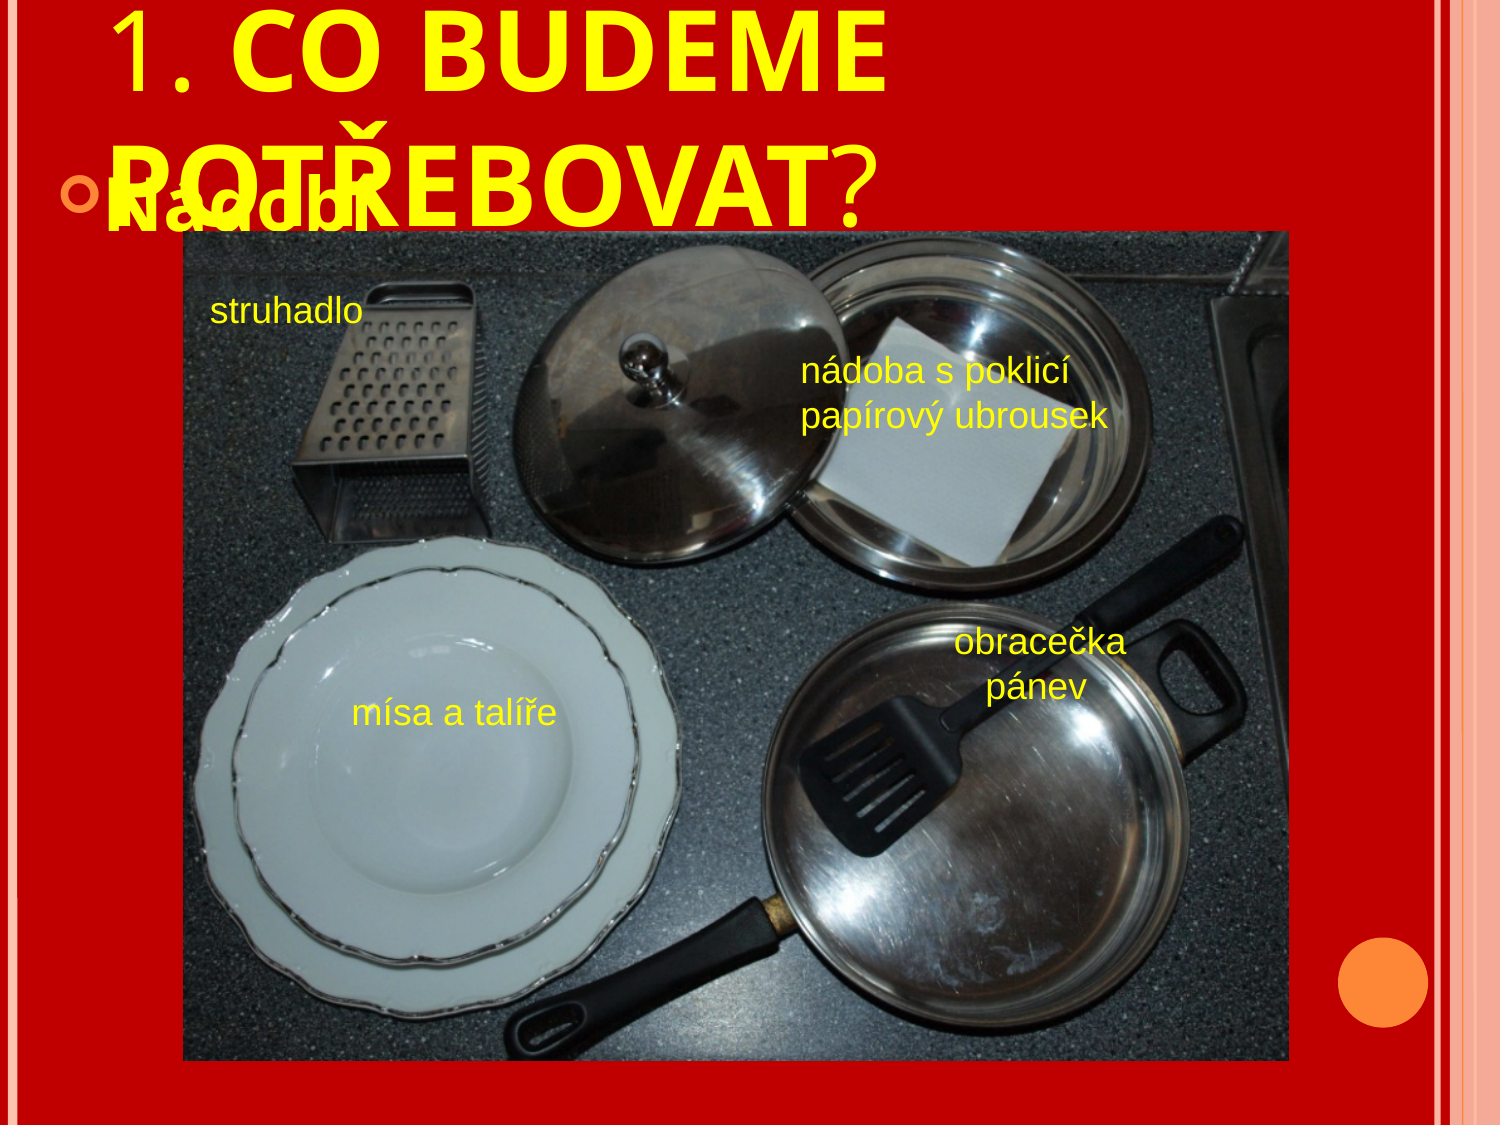

# 1. Co budeme potřebovat?
Nádobí
struhadlo
nádoba s poklicí
papírový ubrousek
obracečka
 pánev
mísa a talíře